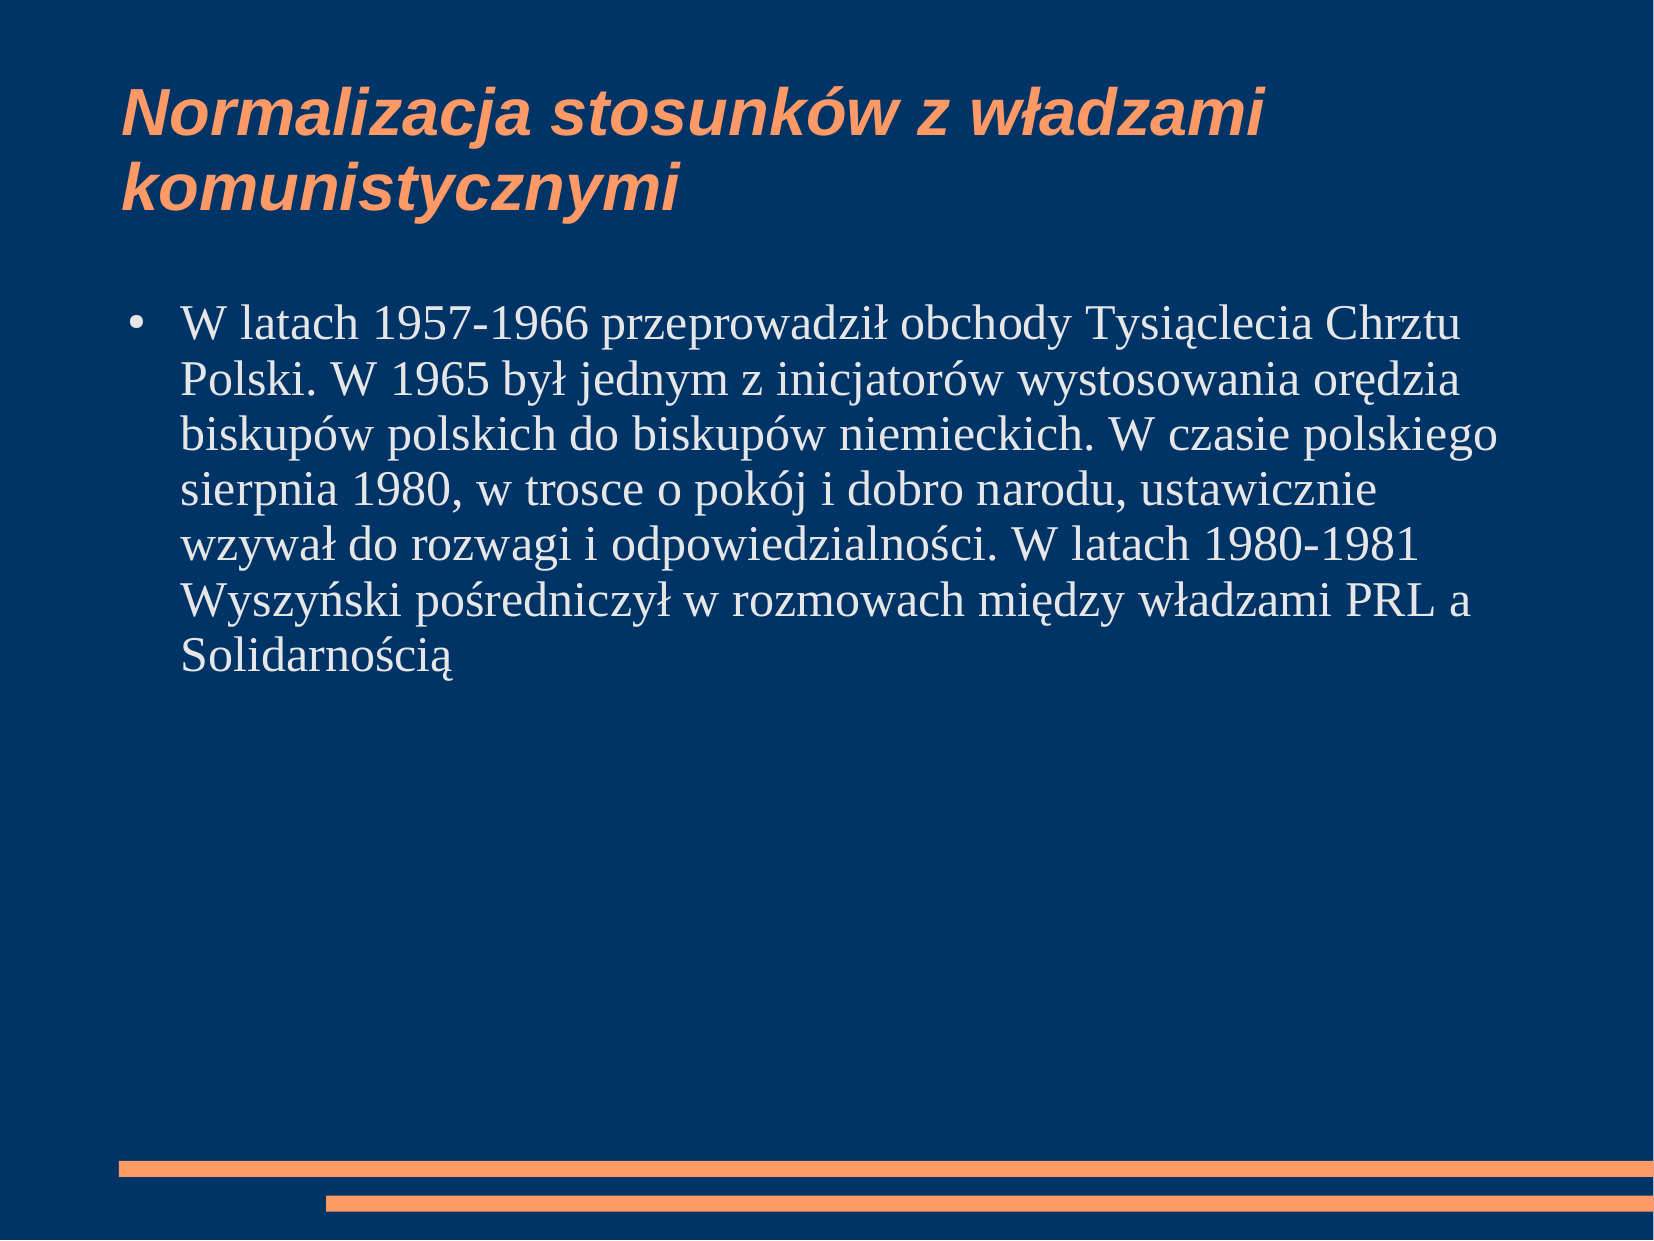

# Normalizacja stosunków z władzami komunistycznymi
W latach 1957-1966 przeprowadził obchody Tysiąclecia Chrztu Polski. W 1965 był jednym z inicjatorów wystosowania orędzia biskupów polskich do biskupów niemieckich. W czasie polskiego sierpnia 1980, w trosce o pokój i dobro narodu, ustawicznie wzywał do rozwagi i odpowiedzialności. W latach 1980-1981 Wyszyński pośredniczył w rozmowach między władzami PRL a Solidarnością